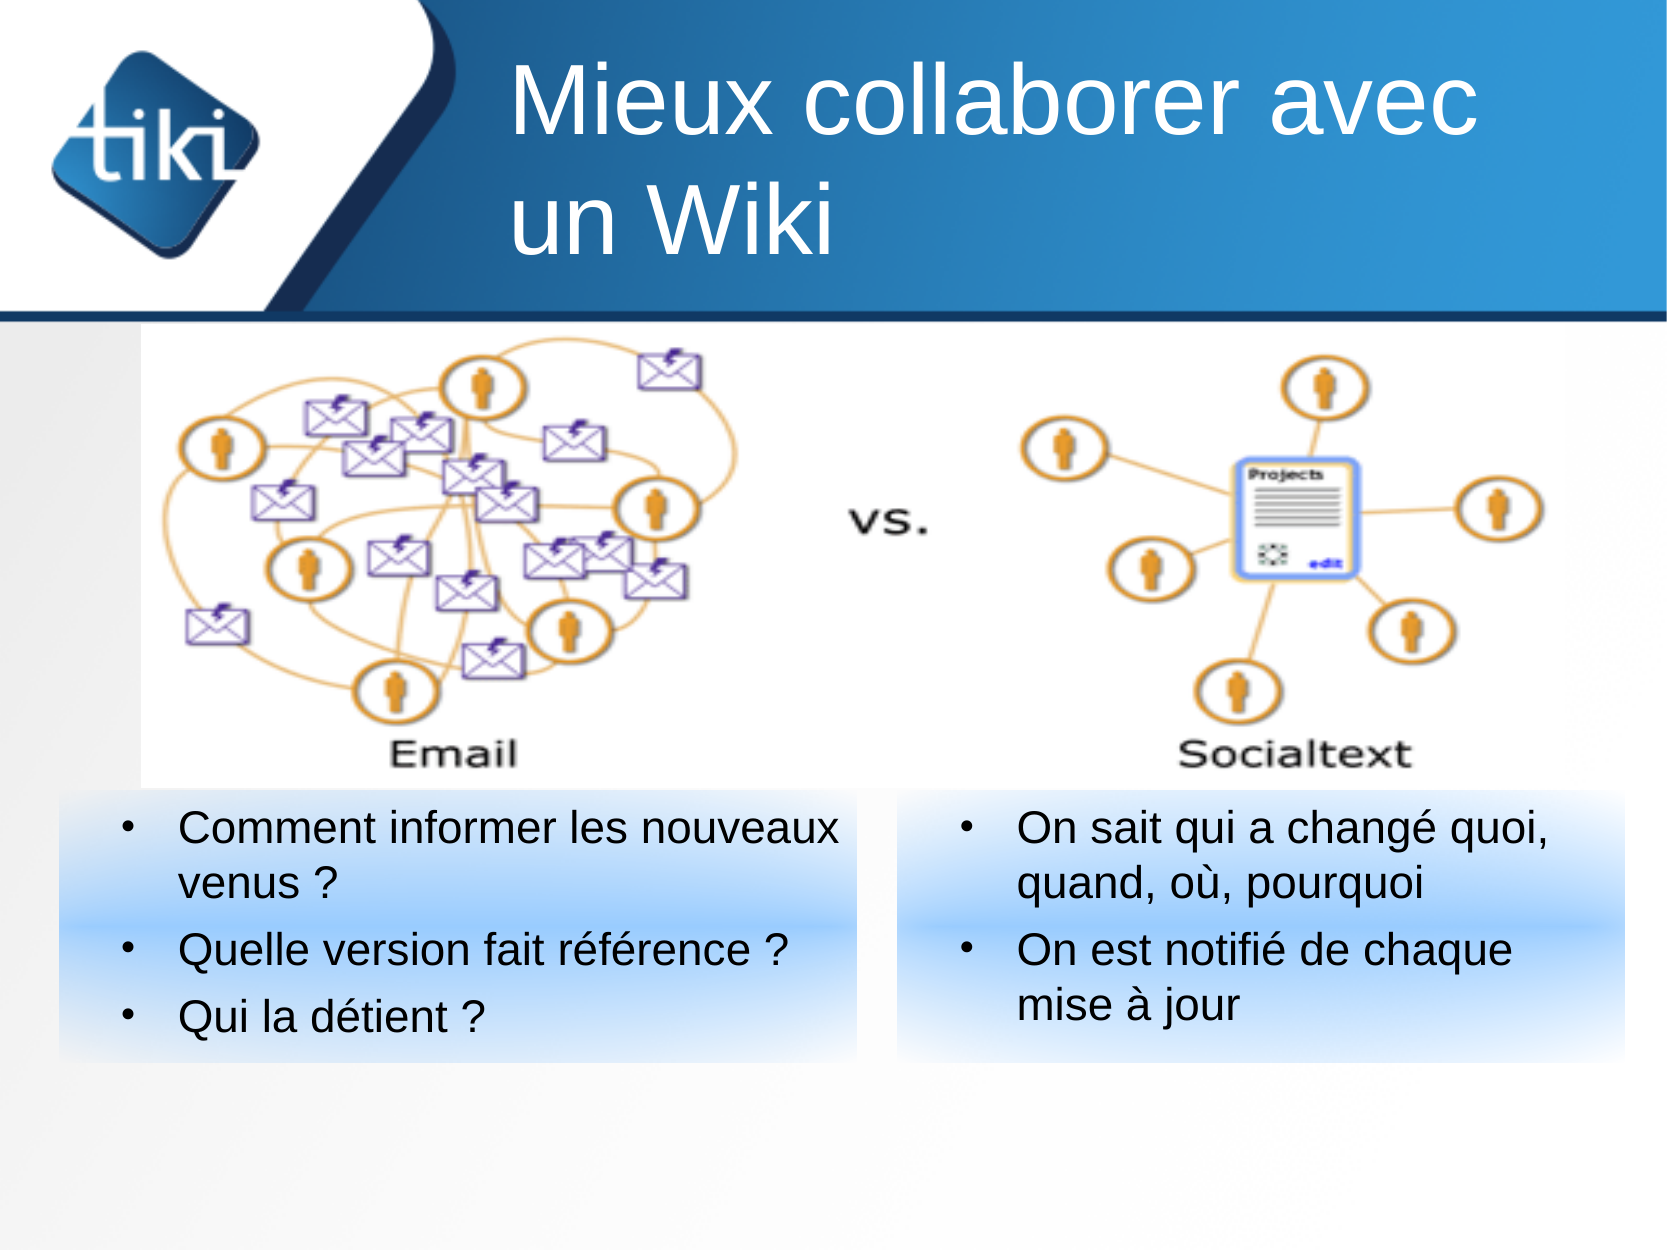

# Mieux collaborer avec un Wiki
Comment informer les nouveaux venus ?
Quelle version fait référence ?
Qui la détient ?
On sait qui a changé quoi, quand, où, pourquoi
On est notifié de chaque mise à jour